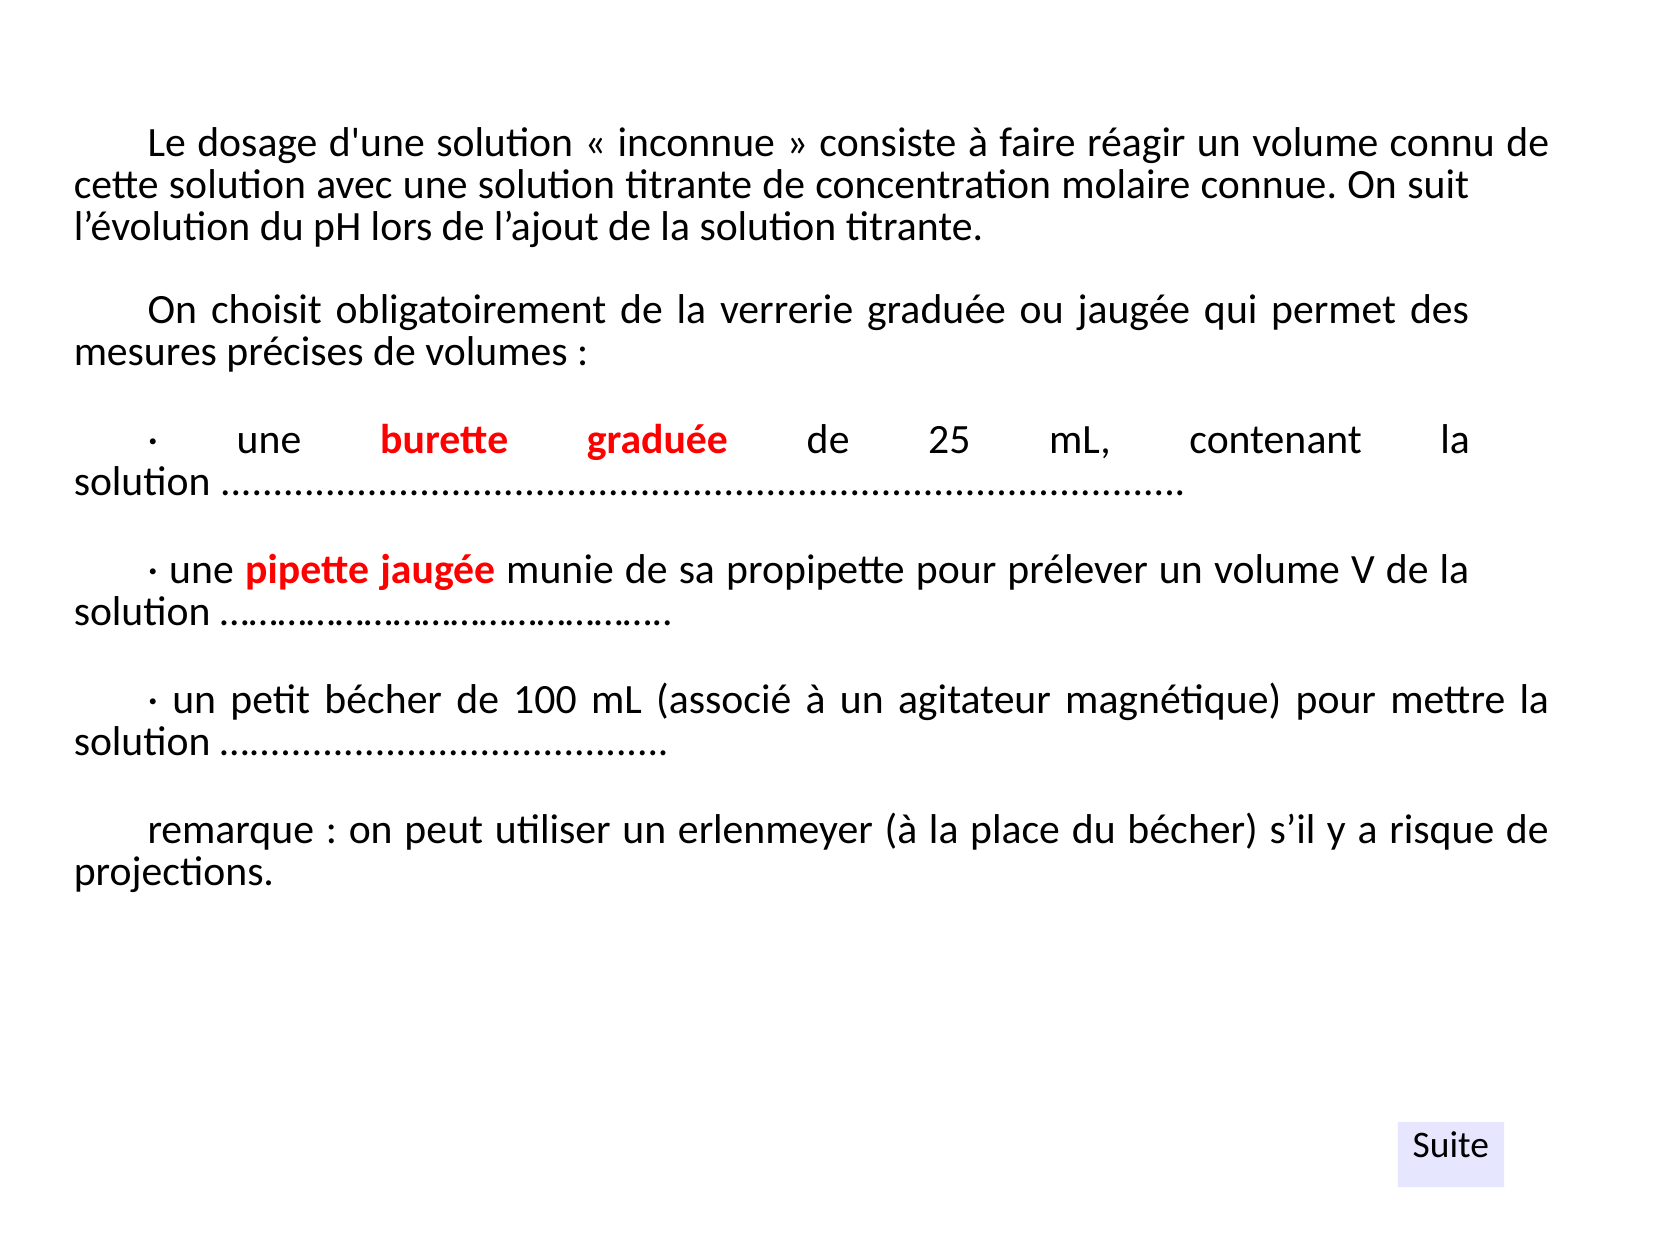

Le dosage d'une solution « inconnue » consiste à faire réagir un volume connu de cette solution avec une solution titrante de concentration molaire connue. On suit l’évolution du pH lors de l’ajout de la solution titrante.
On choisit obligatoirement de la verrerie graduée ou jaugée qui permet des mesures précises de volumes :
· une burette graduée de 25 mL, contenant la solution ............................................................................................
· une pipette jaugée munie de sa propipette pour prélever un volume V de la solution ………………………………………..
· un petit bécher de 100 mL (associé à un agitateur magnétique) pour mettre la solution …........................................
remarque : on peut utiliser un erlenmeyer (à la place du bécher) s’il y a risque de projections.
Suite